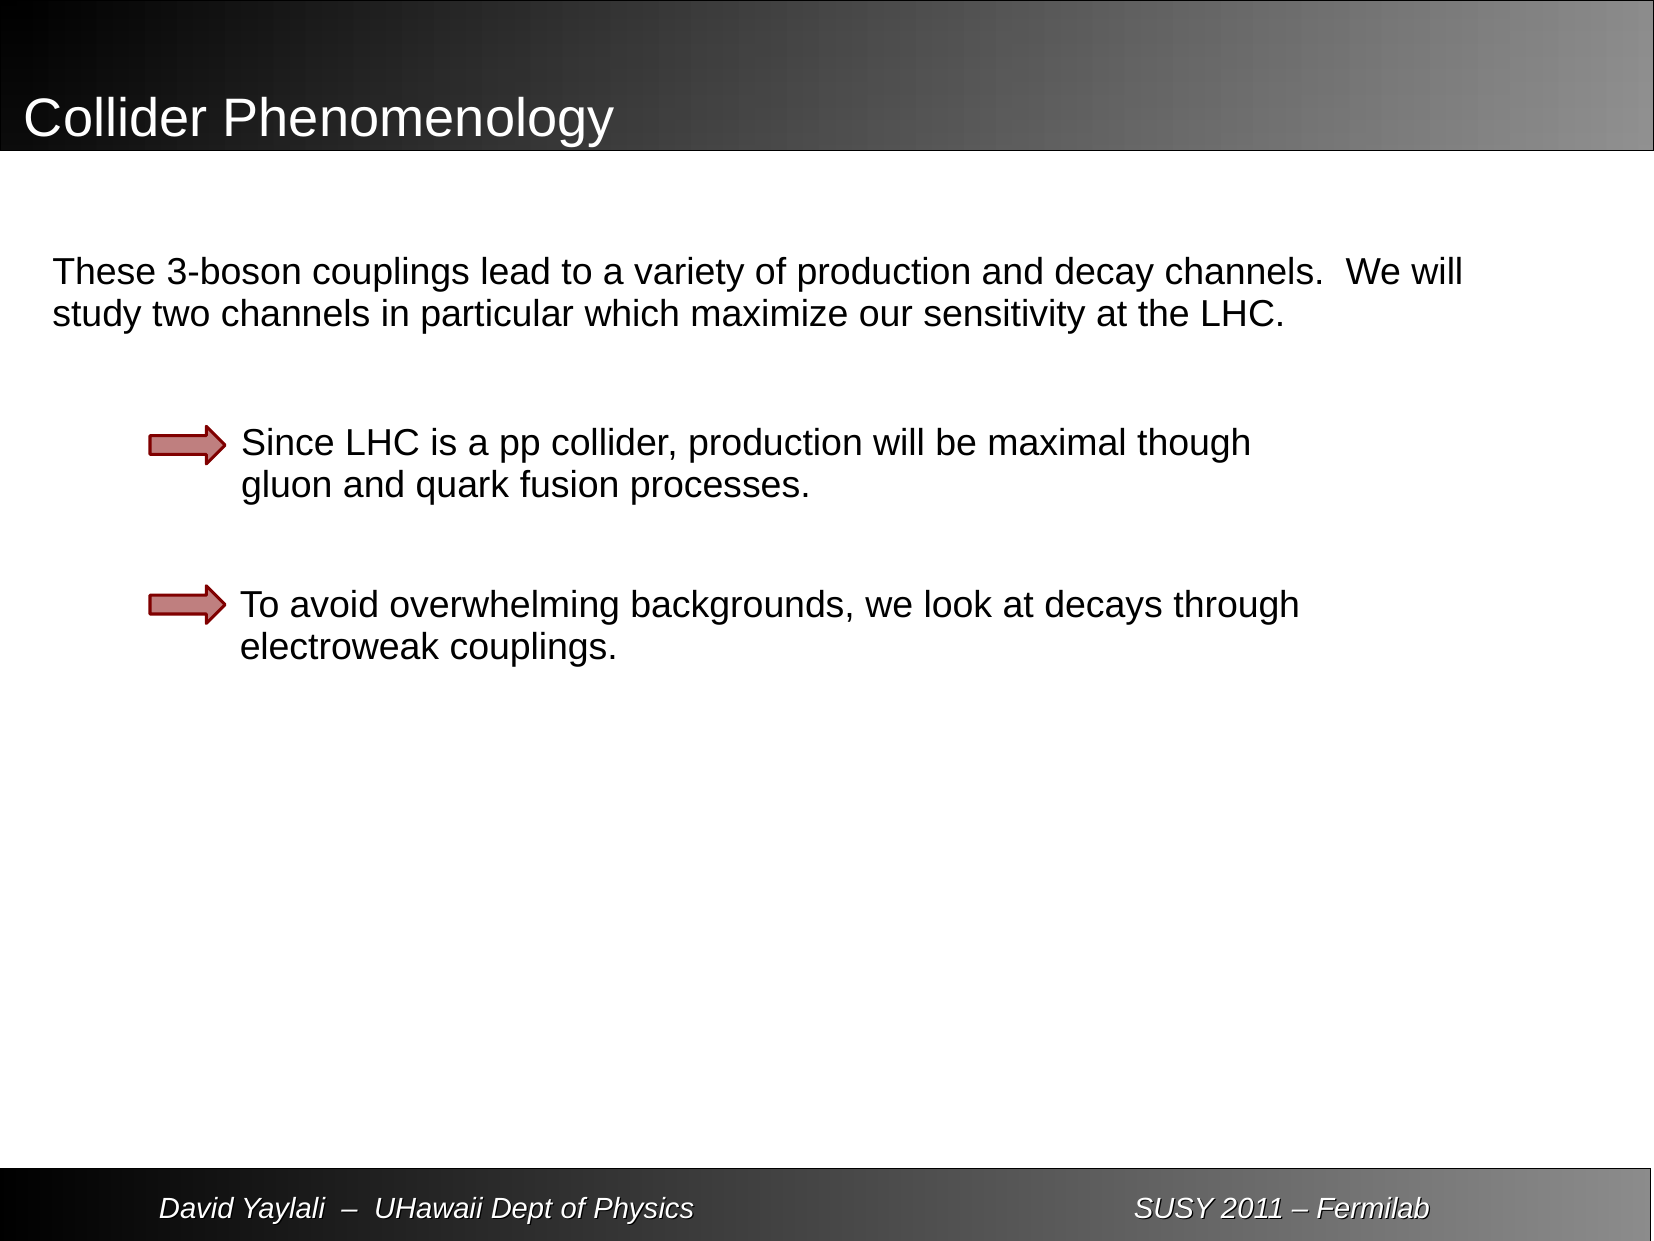

Collider Phenomenology
These 3-boson couplings lead to a variety of production and decay channels. We will study two channels in particular which maximize our sensitivity at the LHC.
Since LHC is a pp collider, production will be maximal though gluon and quark fusion processes.
To avoid overwhelming backgrounds, we look at decays through electroweak couplings.